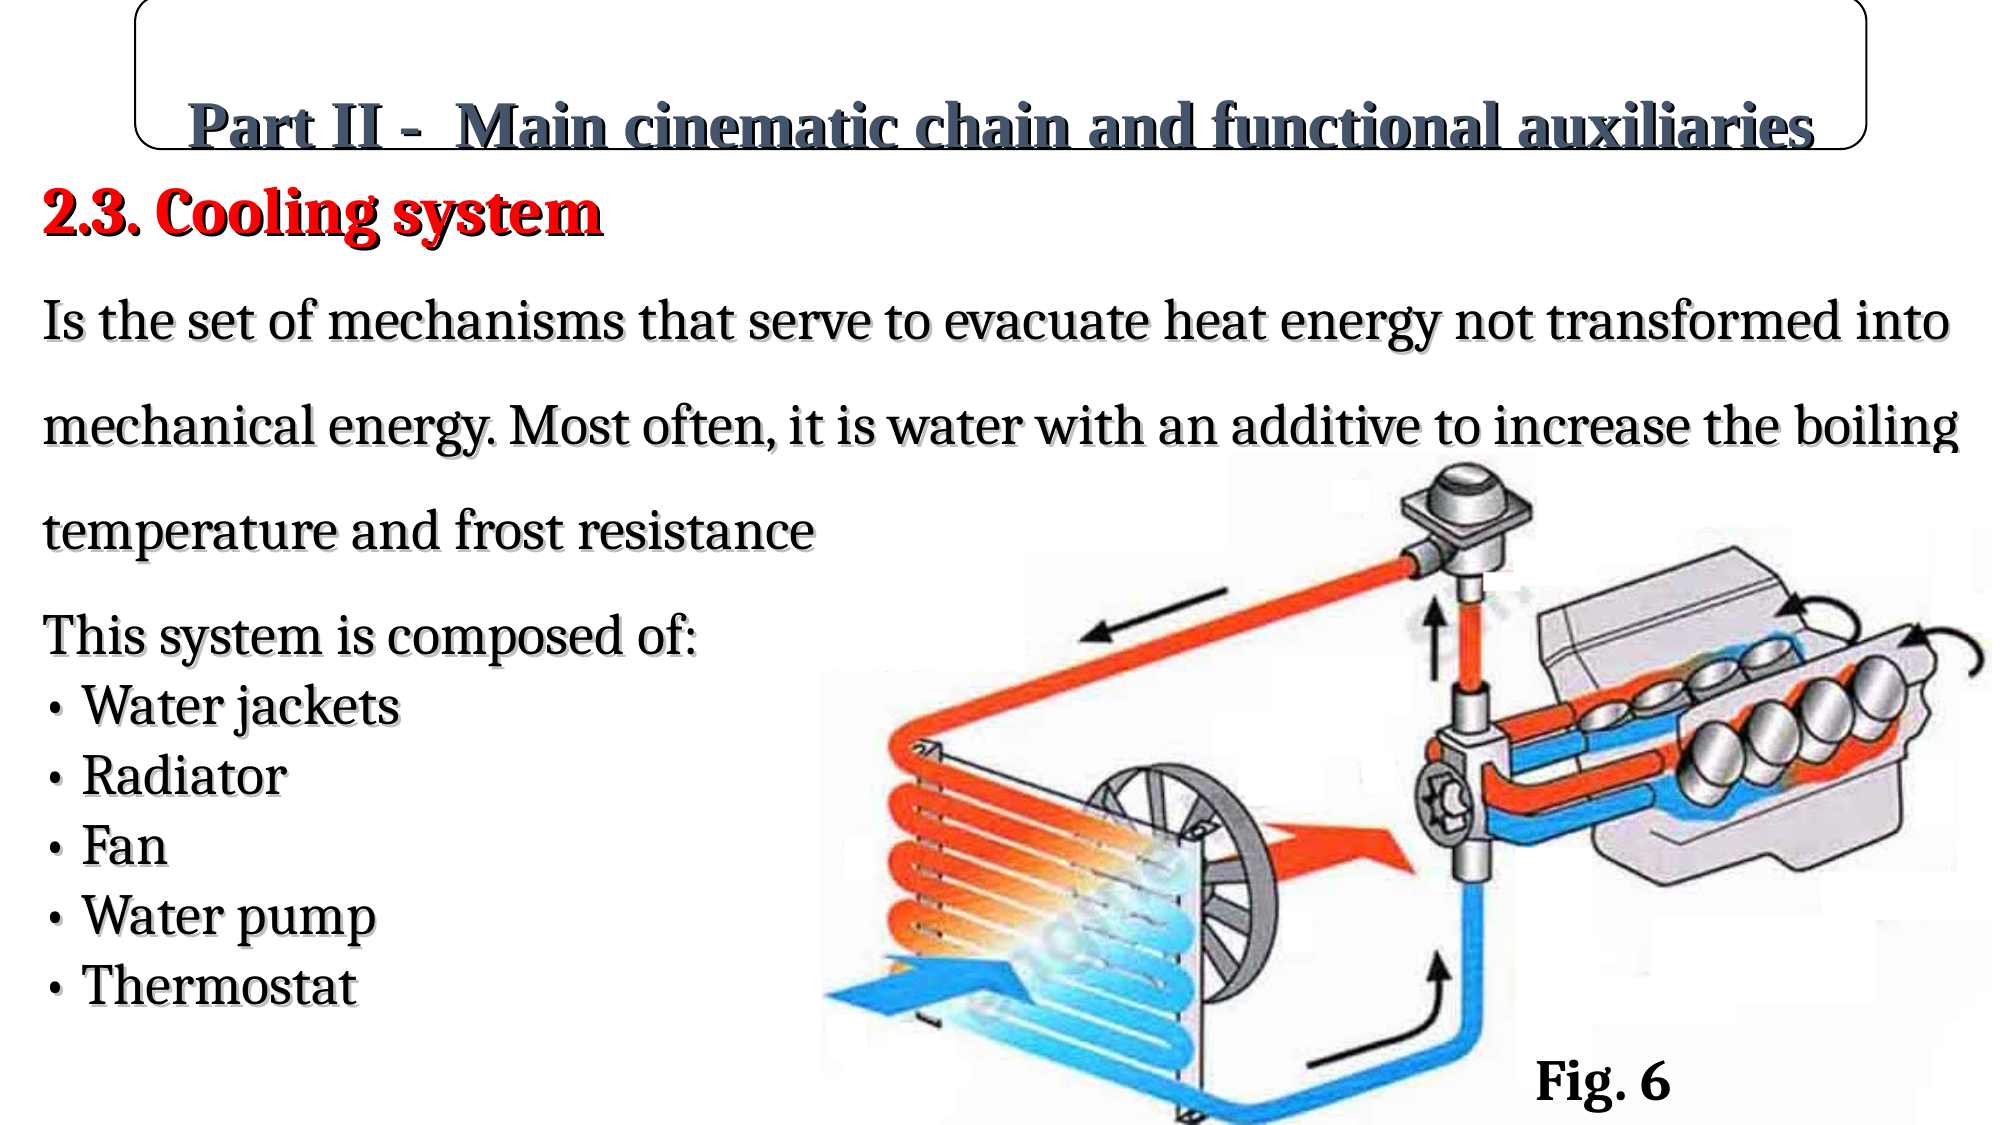

Part II - Main cinematic chain and functional auxiliaries
2.3. Cooling system
Is the set of mechanisms that serve to evacuate heat energy not transformed into mechanical energy. Most often, it is water with an additive to increase the boiling temperature and frost resistance (Fig. 6).
This system is composed of:
• Water jackets
• Radiator
• Fan
• Water pump
• Thermostat
Fig. 6